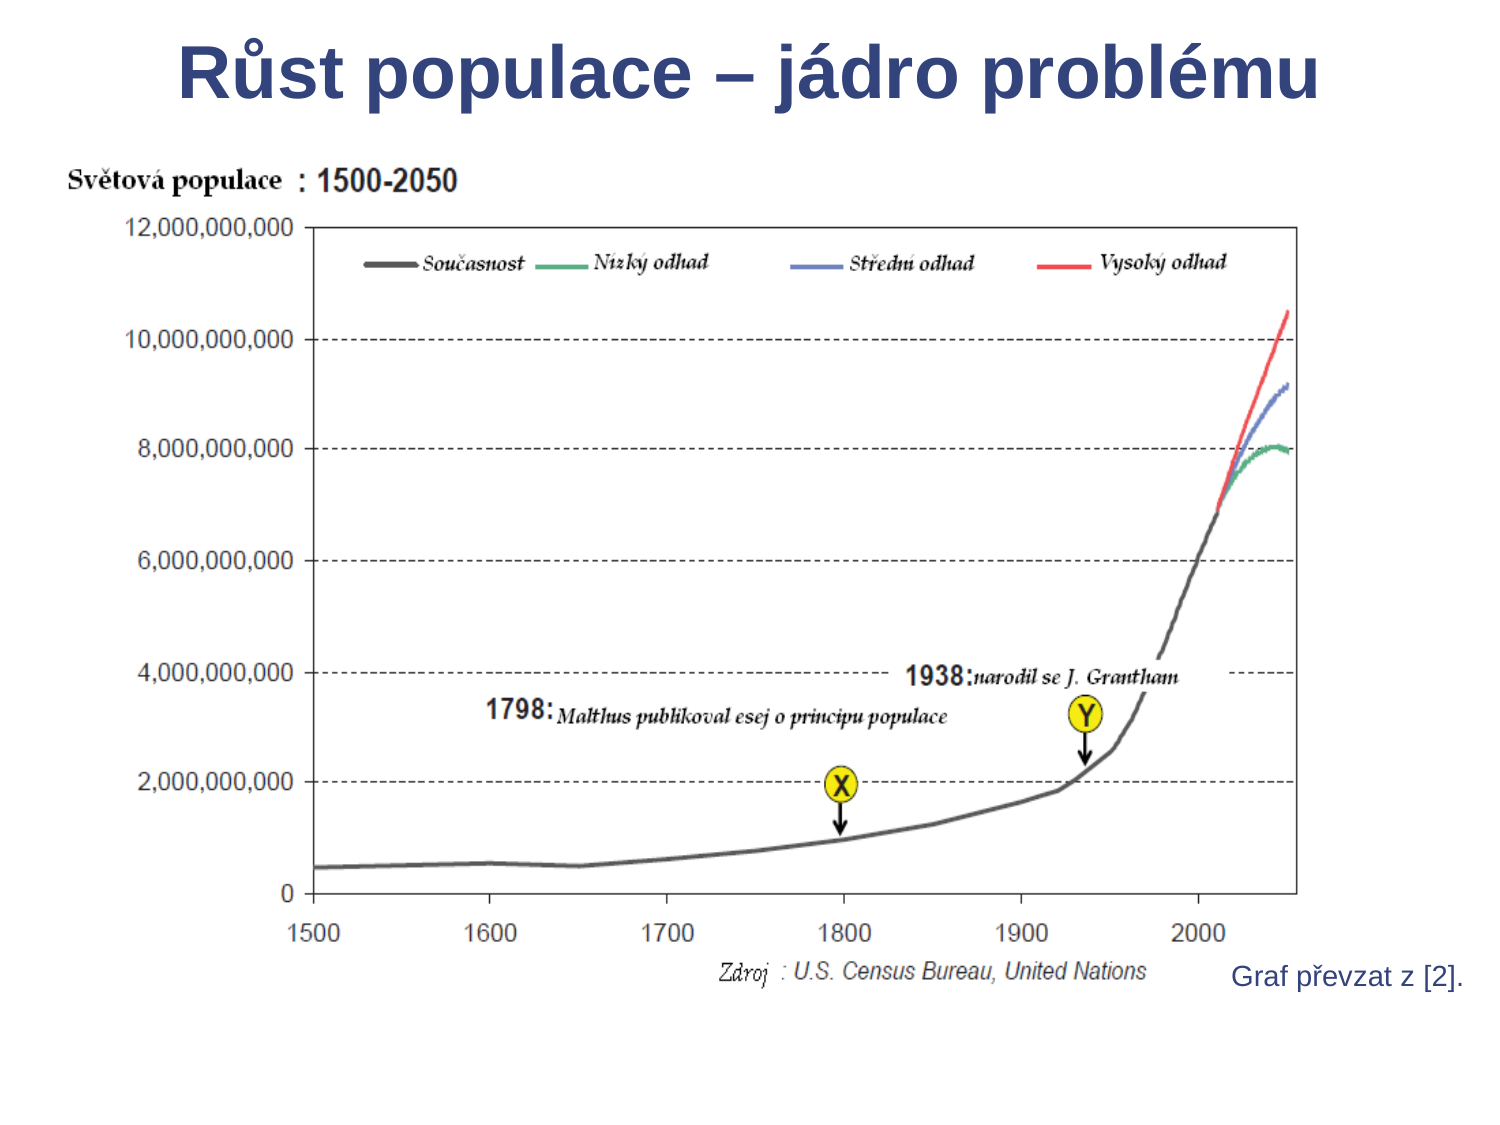

# Růst populace – jádro problému
Graf převzat z [2].